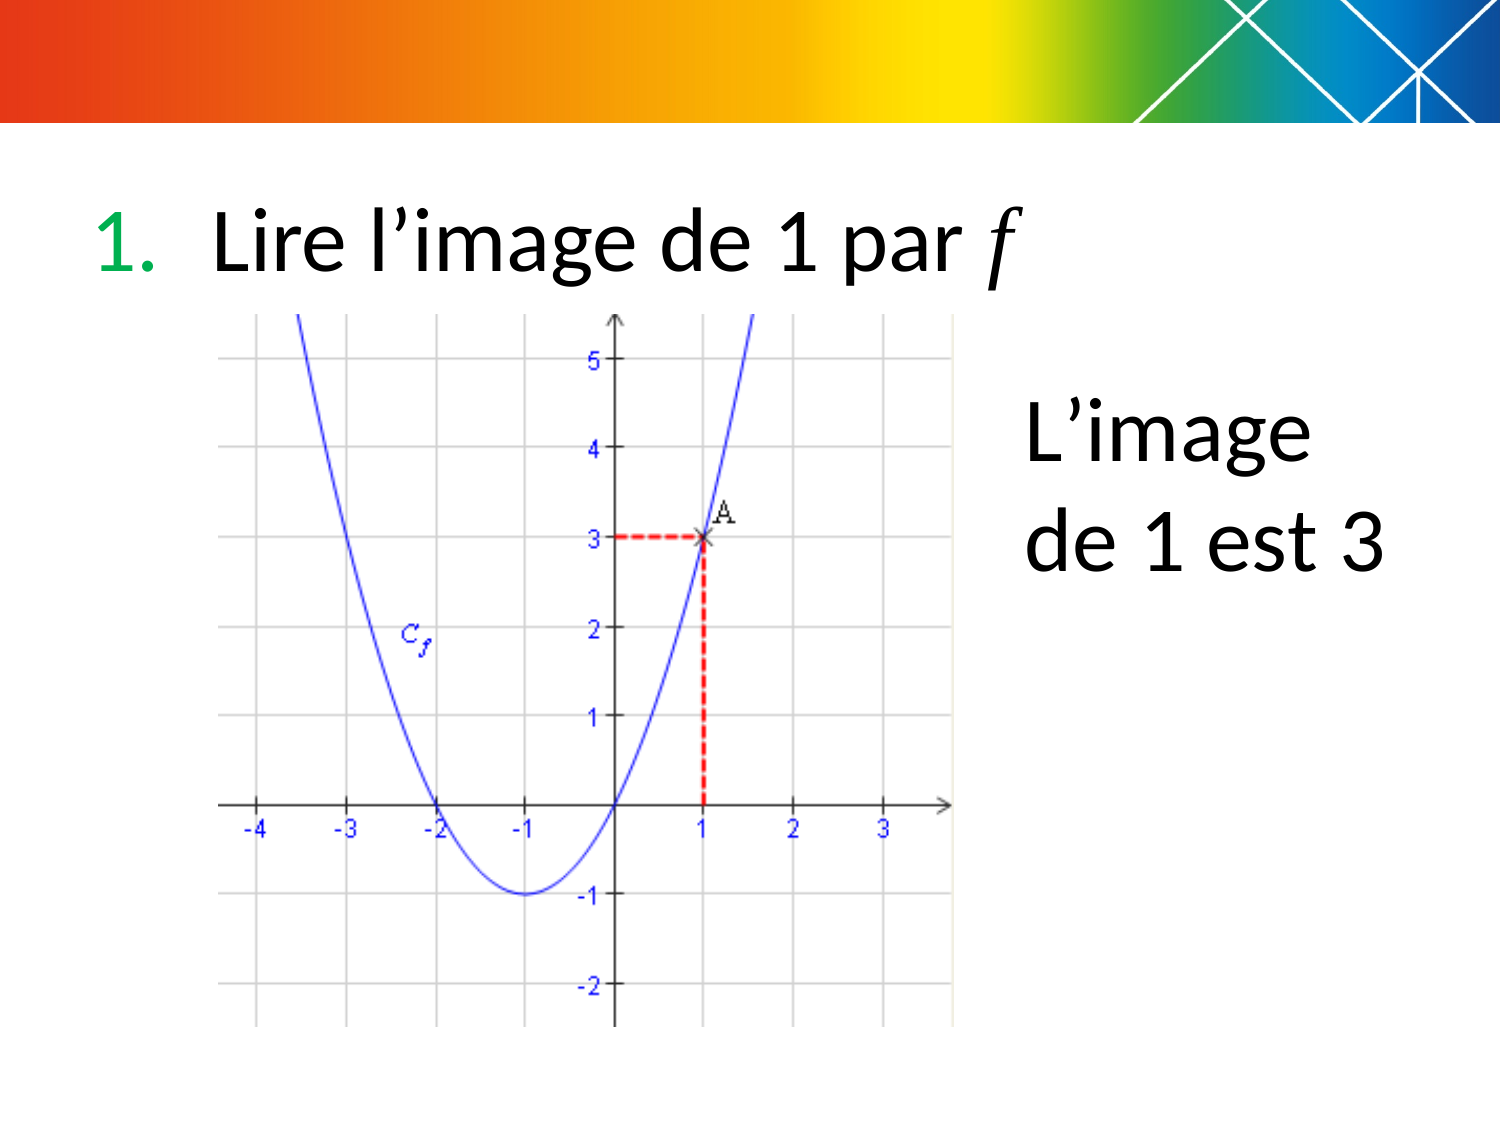

# Lire l’image de 1 par f
L’image de 1 est 3